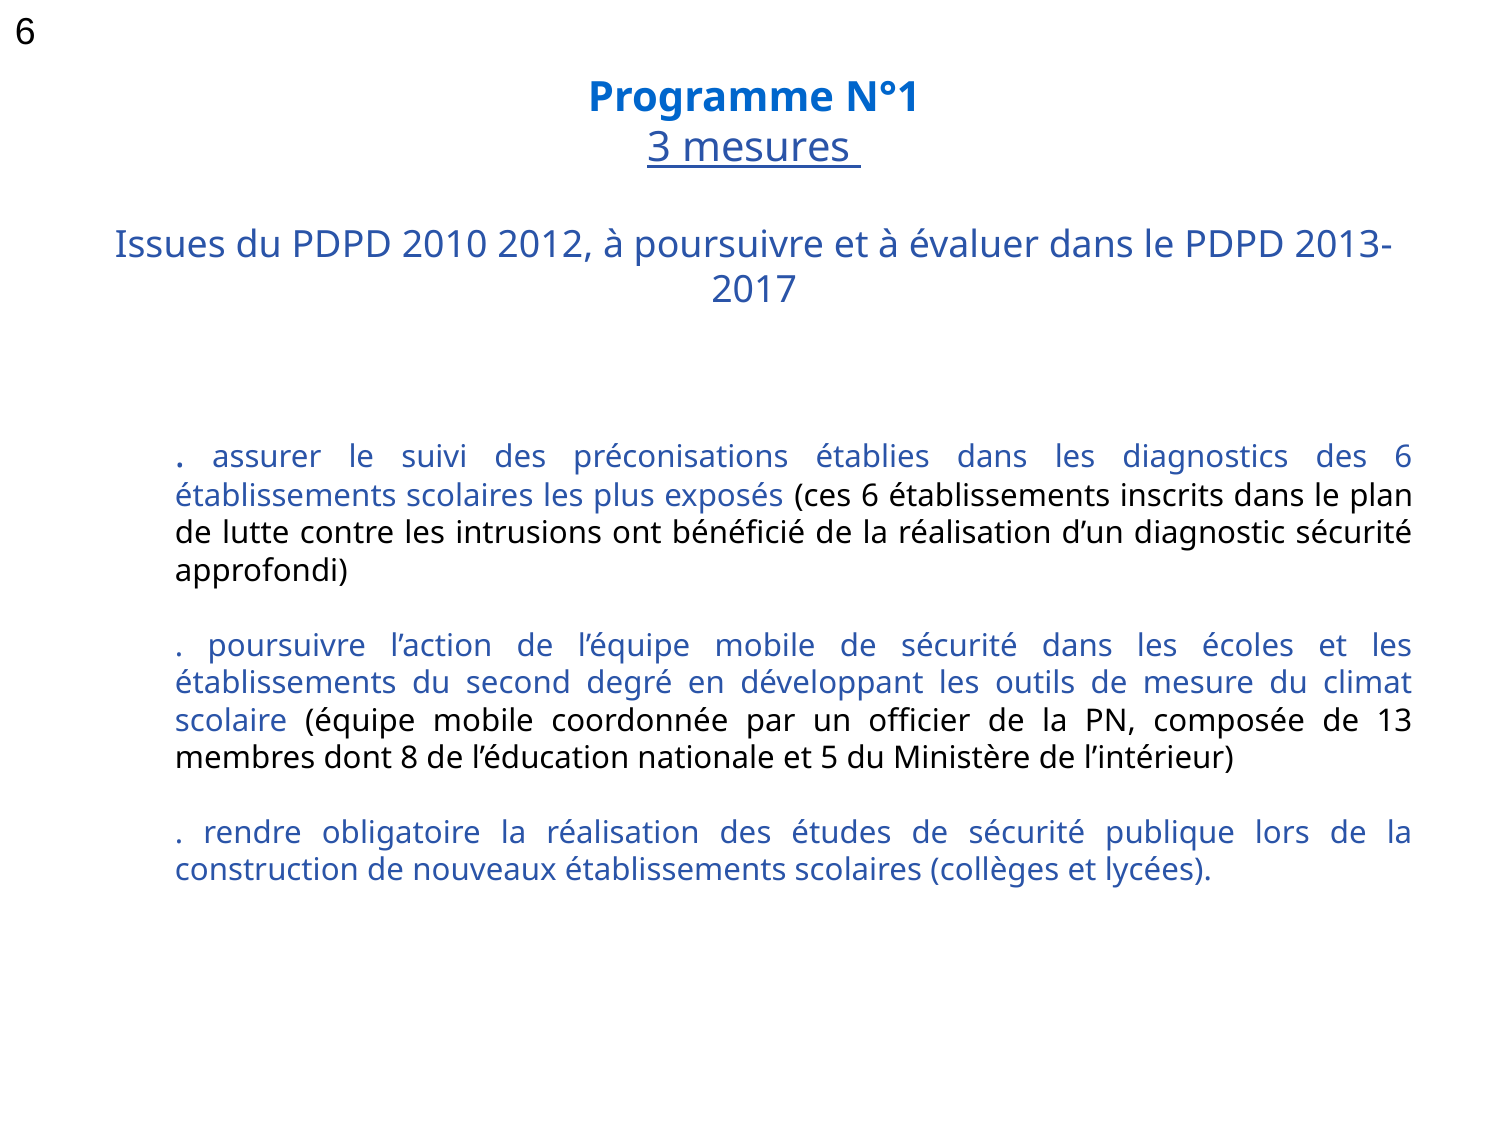

Programme N°1
3 mesures
Issues du PDPD 2010 2012, à poursuivre et à évaluer dans le PDPD 2013- 2017
. assurer le suivi des préconisations établies dans les diagnostics des 6 établissements scolaires les plus exposés (ces 6 établissements inscrits dans le plan de lutte contre les intrusions ont bénéficié de la réalisation d’un diagnostic sécurité approfondi)
. poursuivre l’action de l’équipe mobile de sécurité dans les écoles et les établissements du second degré en développant les outils de mesure du climat scolaire (équipe mobile coordonnée par un officier de la PN, composée de 13 membres dont 8 de l’éducation nationale et 5 du Ministère de l’intérieur)
. rendre obligatoire la réalisation des études de sécurité publique lors de la construction de nouveaux établissements scolaires (collèges et lycées).